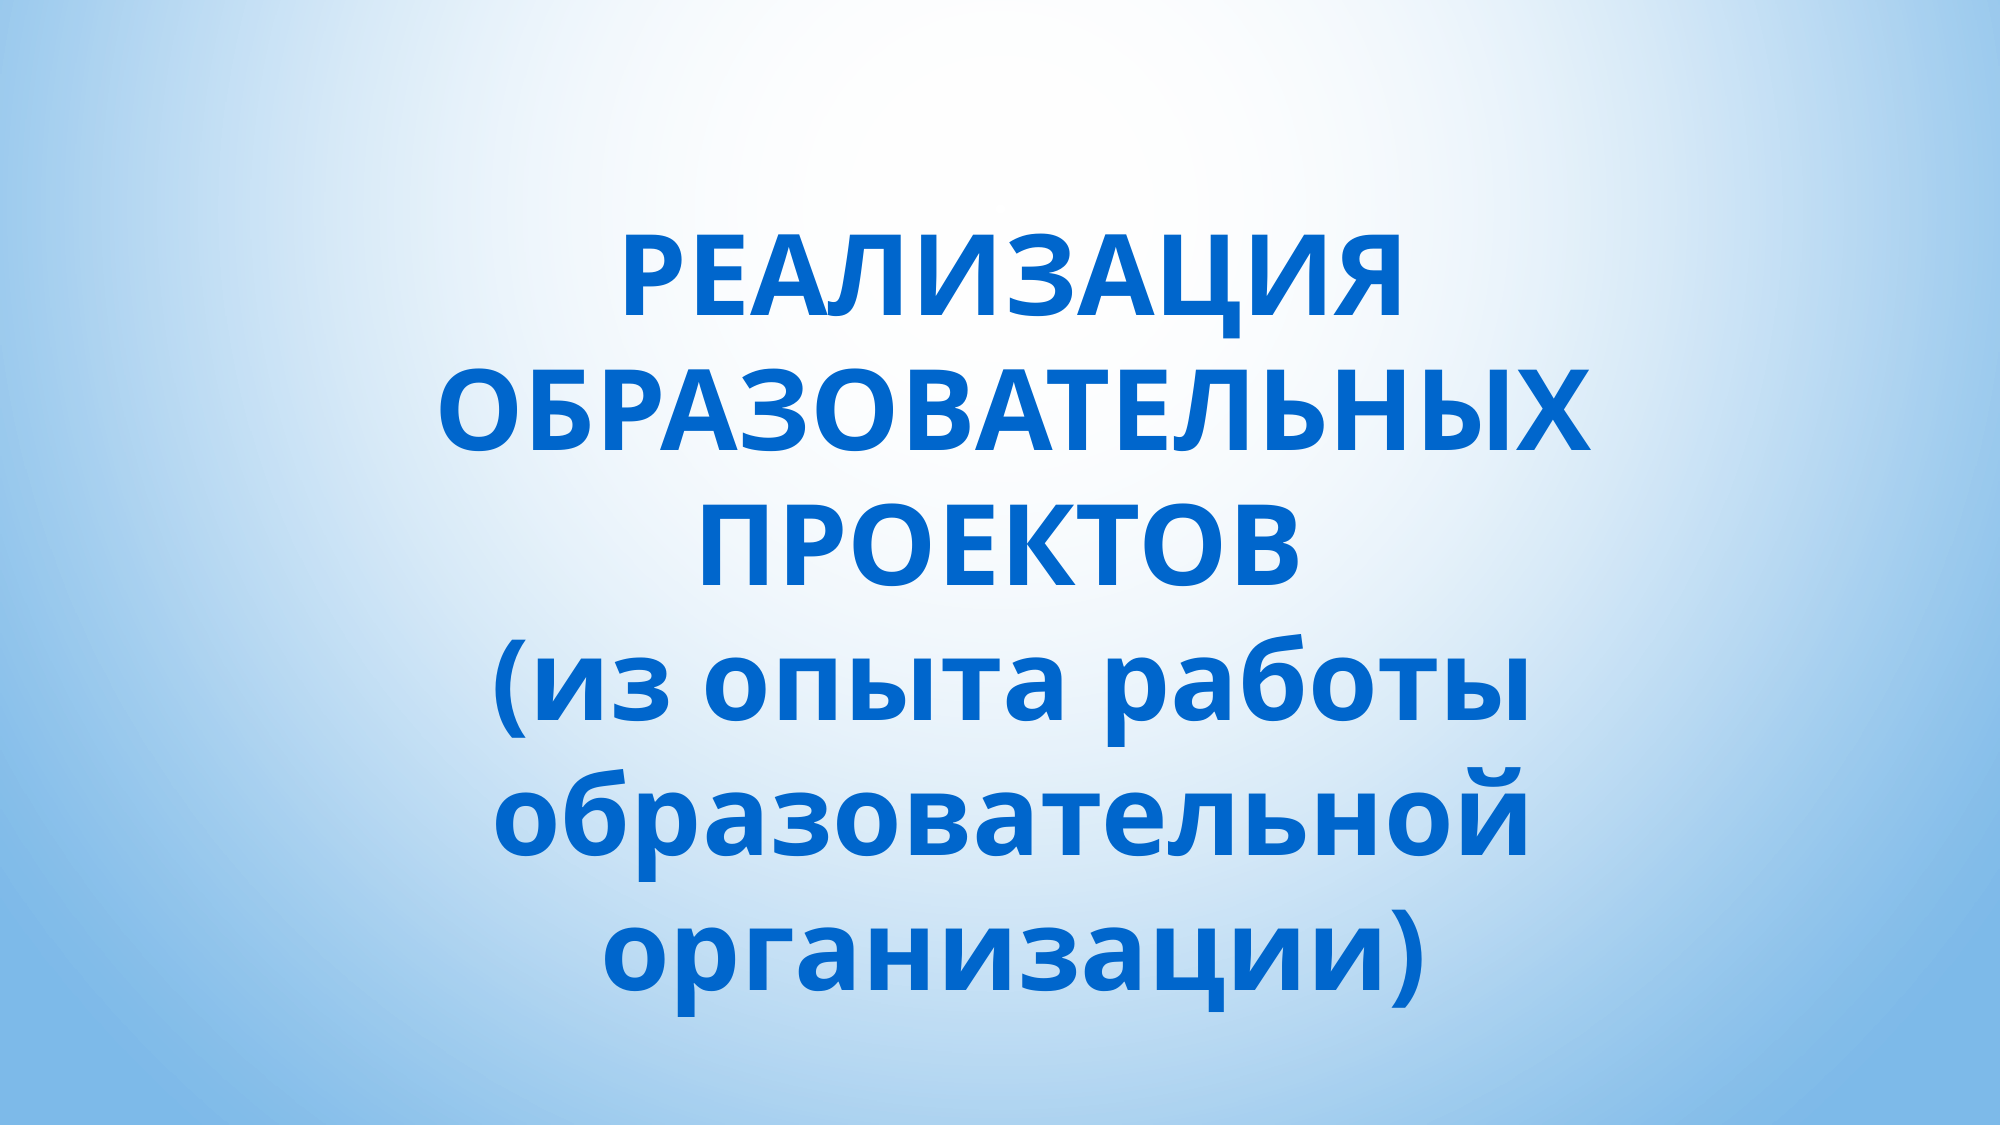

РЕАЛИЗАЦИЯ ОБРАЗОВАТЕЛЬНЫХ ПРОЕКТОВ
(из опыта работы образовательной организации)